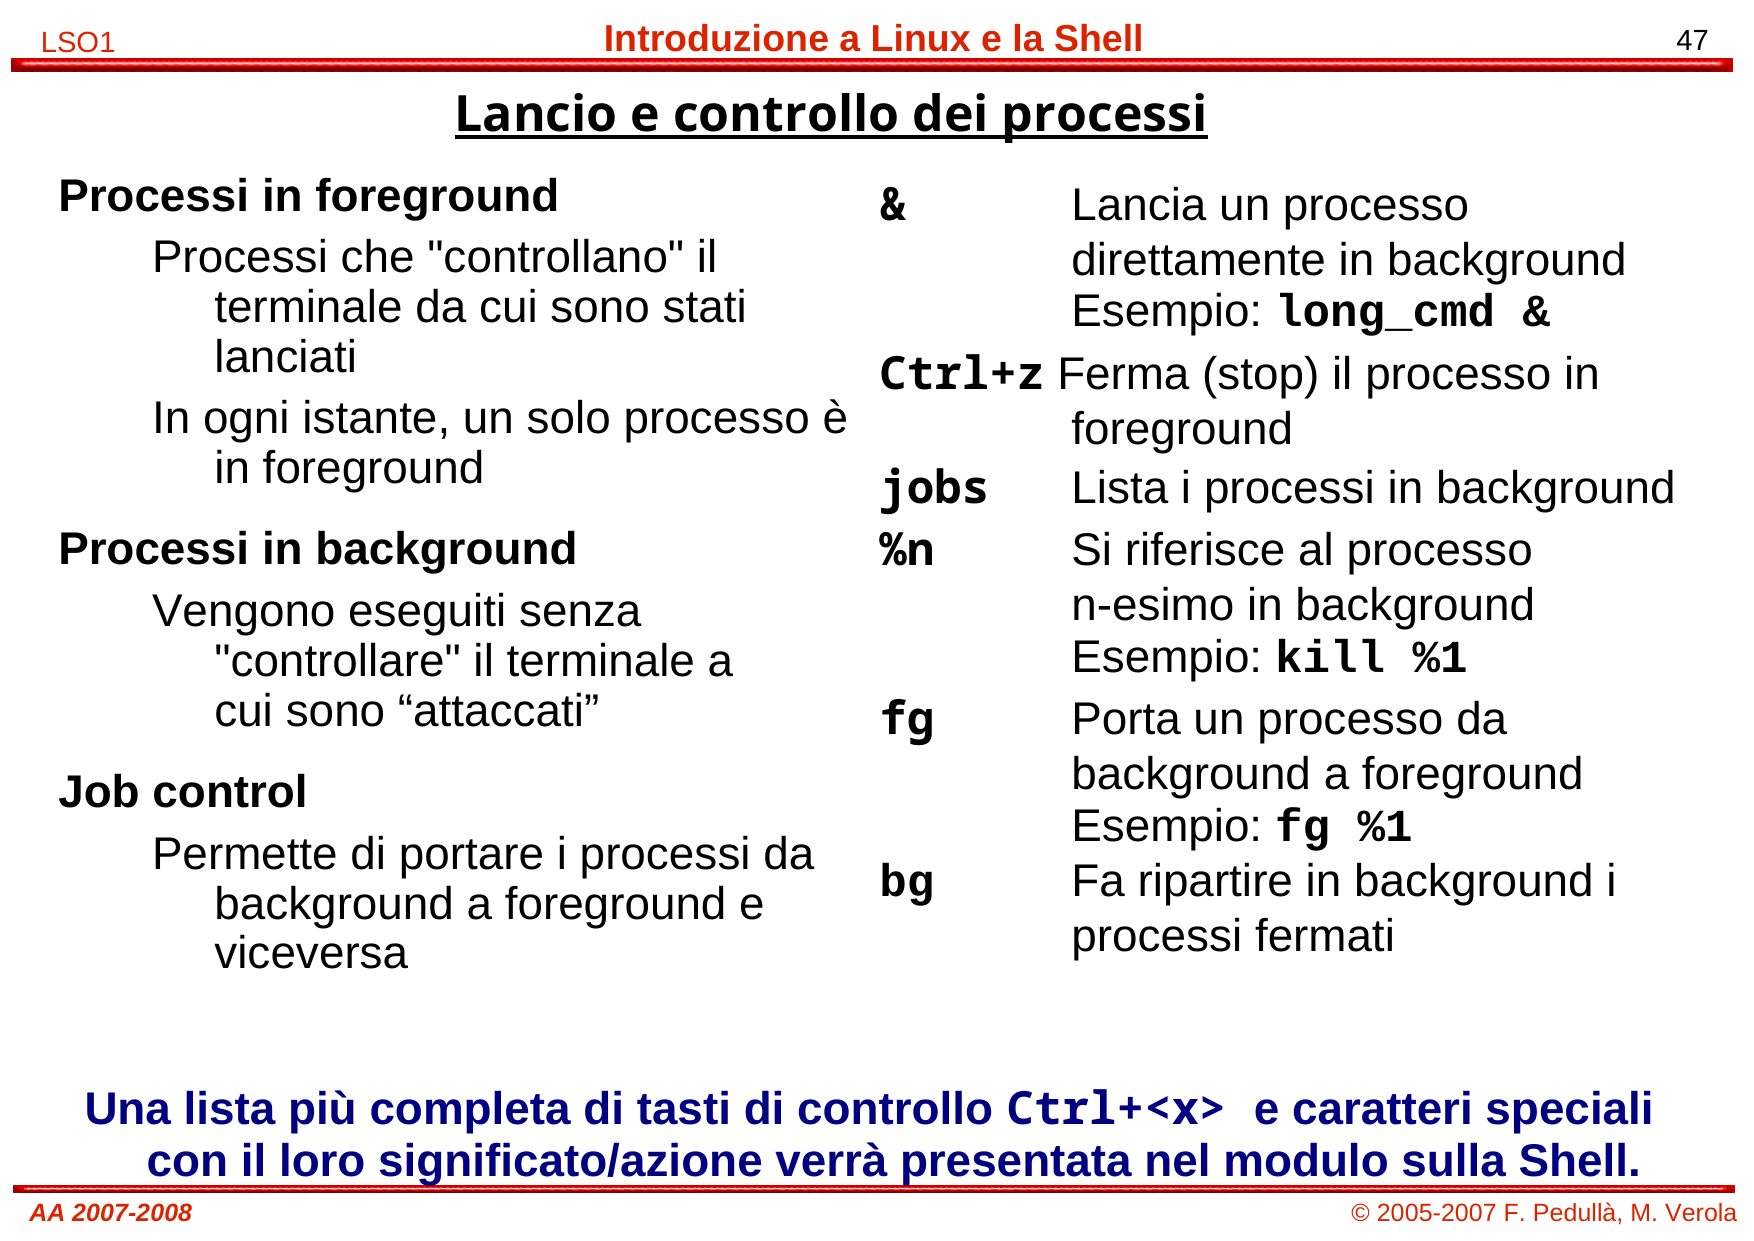

# Lancio e controllo dei processi
Processi in foreground
Processi che "controllano" il terminale da cui sono stati lanciati
In ogni istante, un solo processo è in foreground
Processi in background
Vengono eseguiti senza "controllare" il terminale a
cui sono “attaccati”
Job control
Permette di portare i processi da background a foreground e viceversa
&	Lancia un processo
	direttamente in background
	Esempio: long_cmd &
Ctrl+z Ferma (stop) il processo in
	foreground
jobs	Lista i processi in background
%n	Si riferisce al processo
	n-esimo in background
	Esempio: kill %1
fg	Porta un processo da
	background a foreground
	Esempio: fg %1
bg	Fa ripartire in background i
	processi fermati
Una lista più completa di tasti di controllo Ctrl+<x> e caratteri speciali con il loro significato/azione verrà presentata nel modulo sulla Shell.